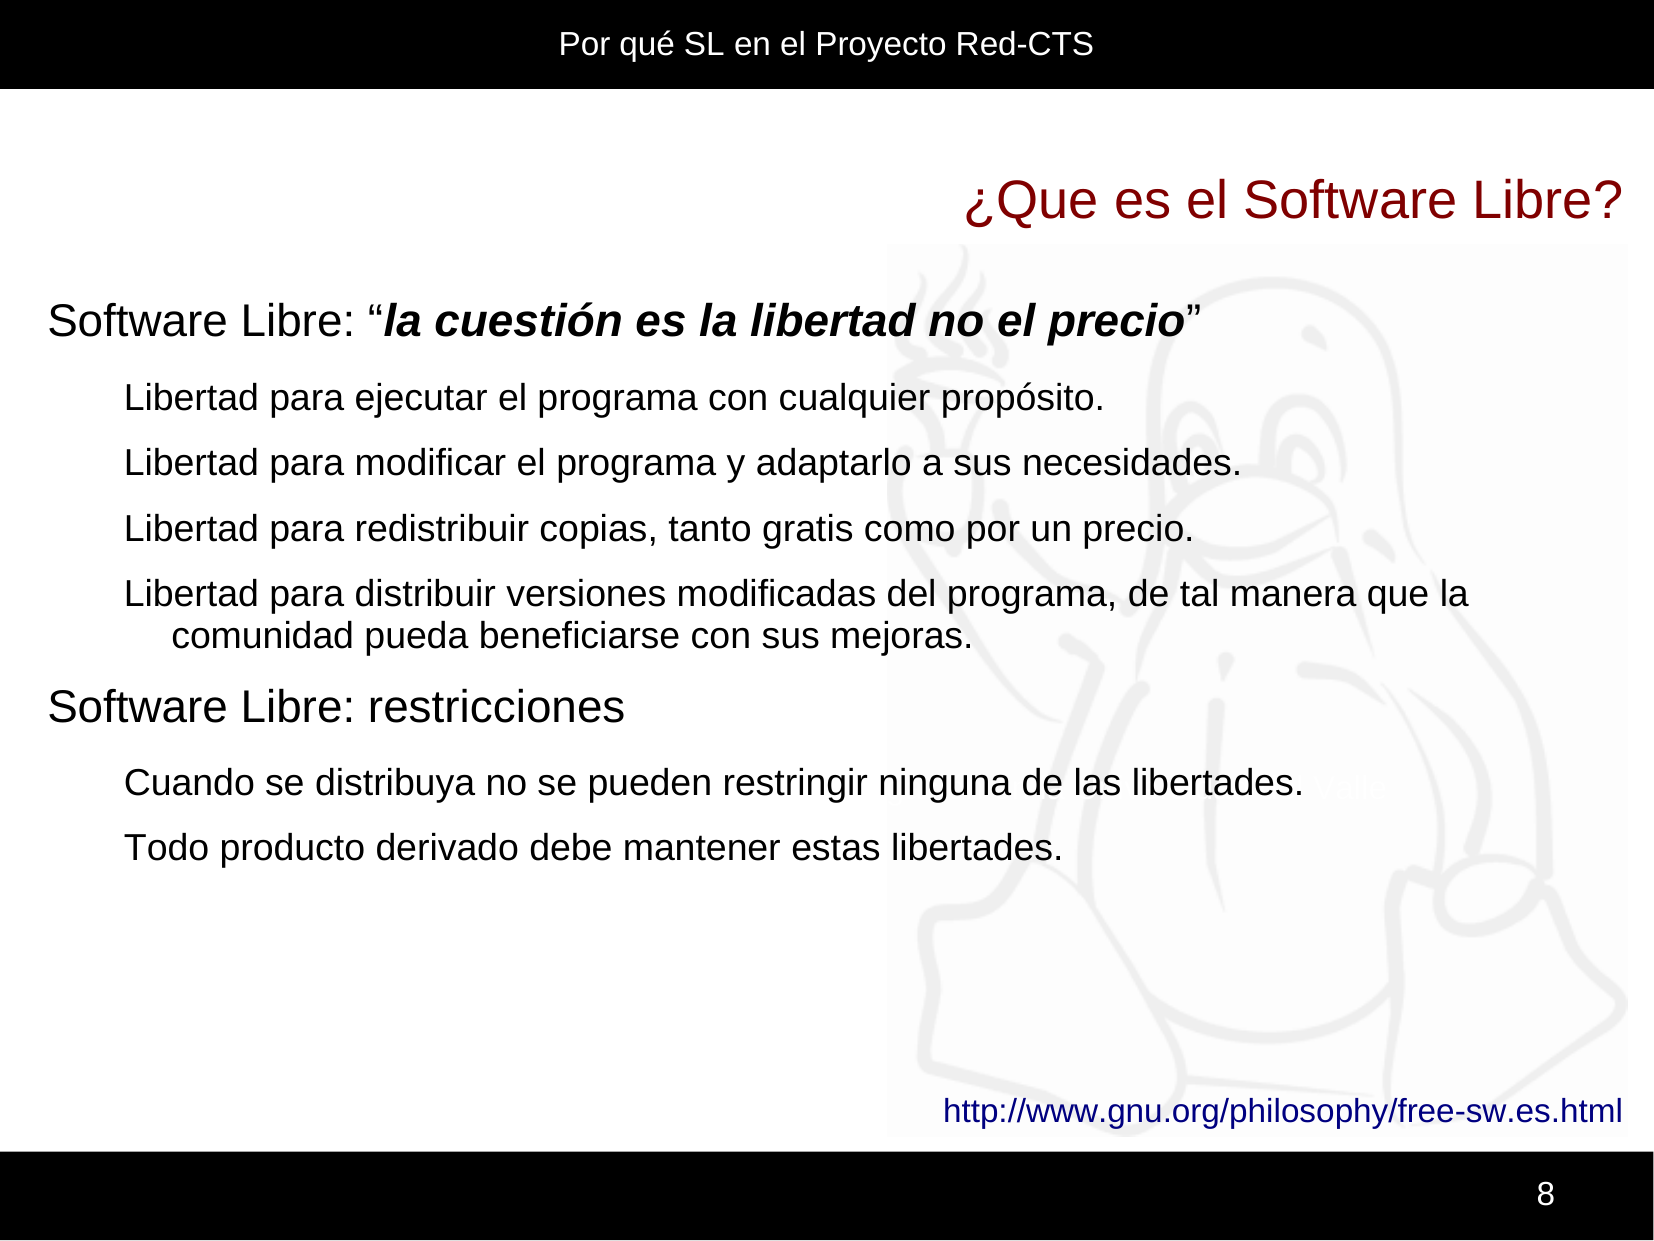

Por qué SL en el Proyecto Red-CTS
¿Que es el Software Libre?
# Software Libre: “la cuestión es la libertad no el precio”
Libertad para ejecutar el programa con cualquier propósito.
Libertad para modificar el programa y adaptarlo a sus necesidades.
Libertad para redistribuir copias, tanto gratis como por un precio.
Libertad para distribuir versiones modificadas del programa, de tal manera que la comunidad pueda beneficiarse con sus mejoras.
Software Libre: restricciones
Cuando se distribuya no se pueden restringir ninguna de las libertades.
Todo producto derivado debe mantener estas libertades.
http://www.gnu.org/philosophy/free-sw.es.html